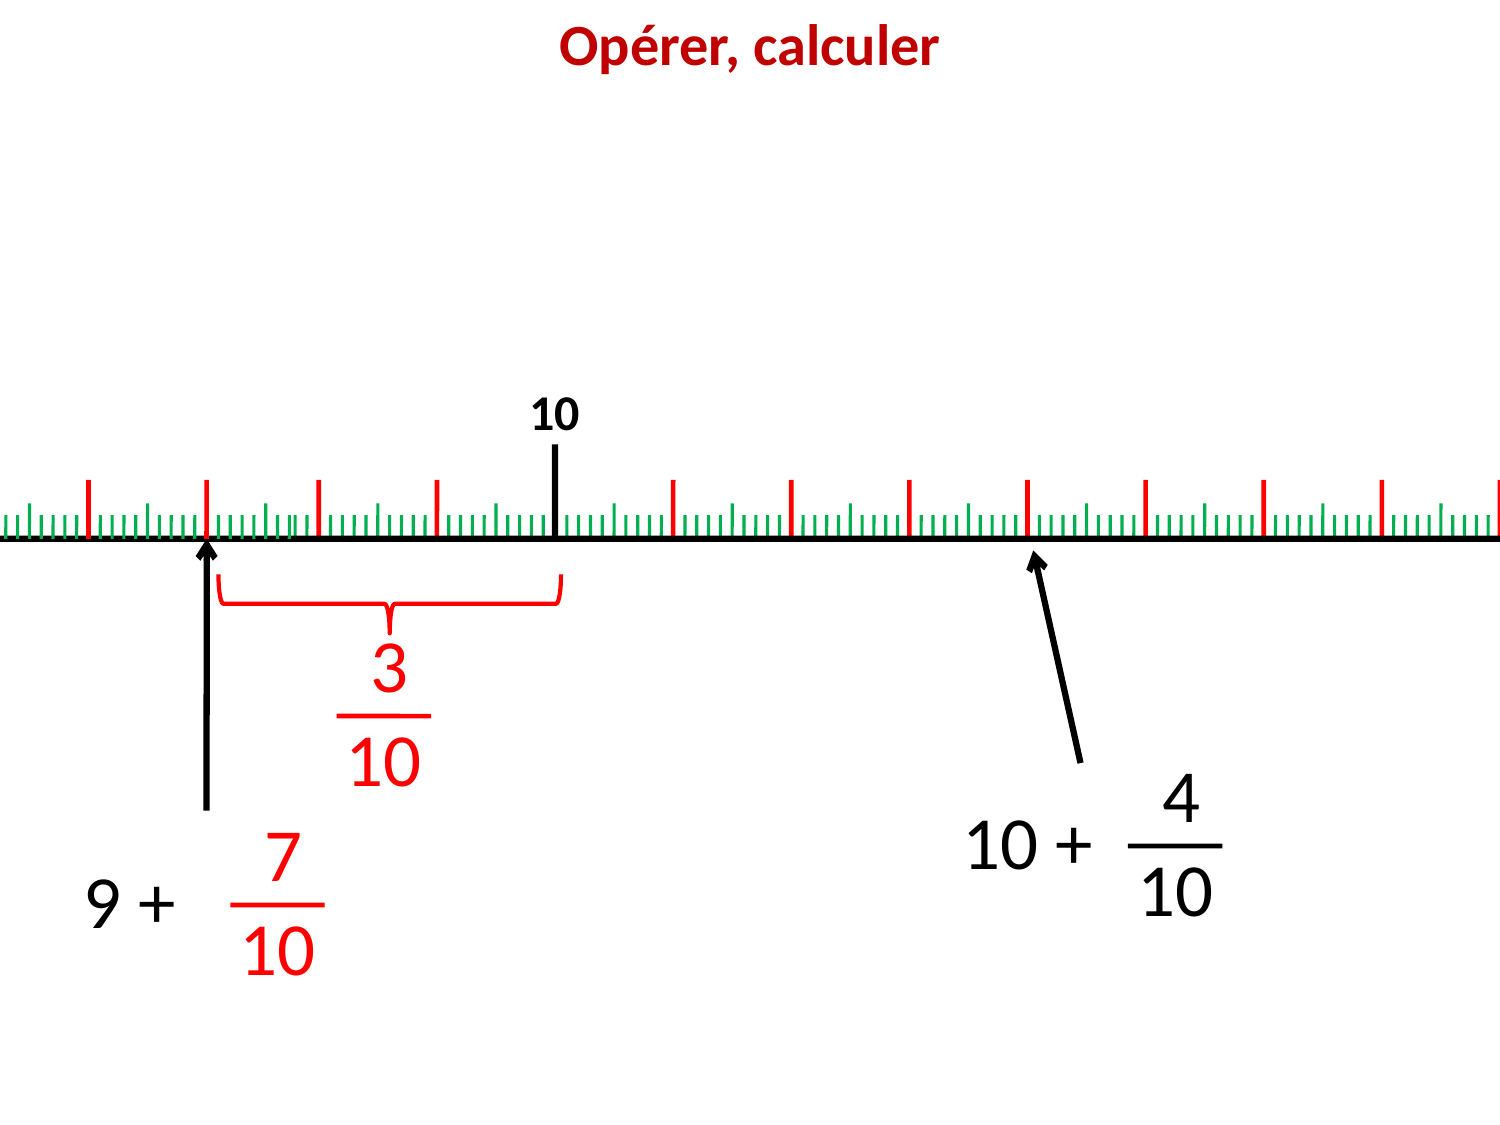

Opérer, calculer
10
3
10
4
10 +
10
7
9 +
10